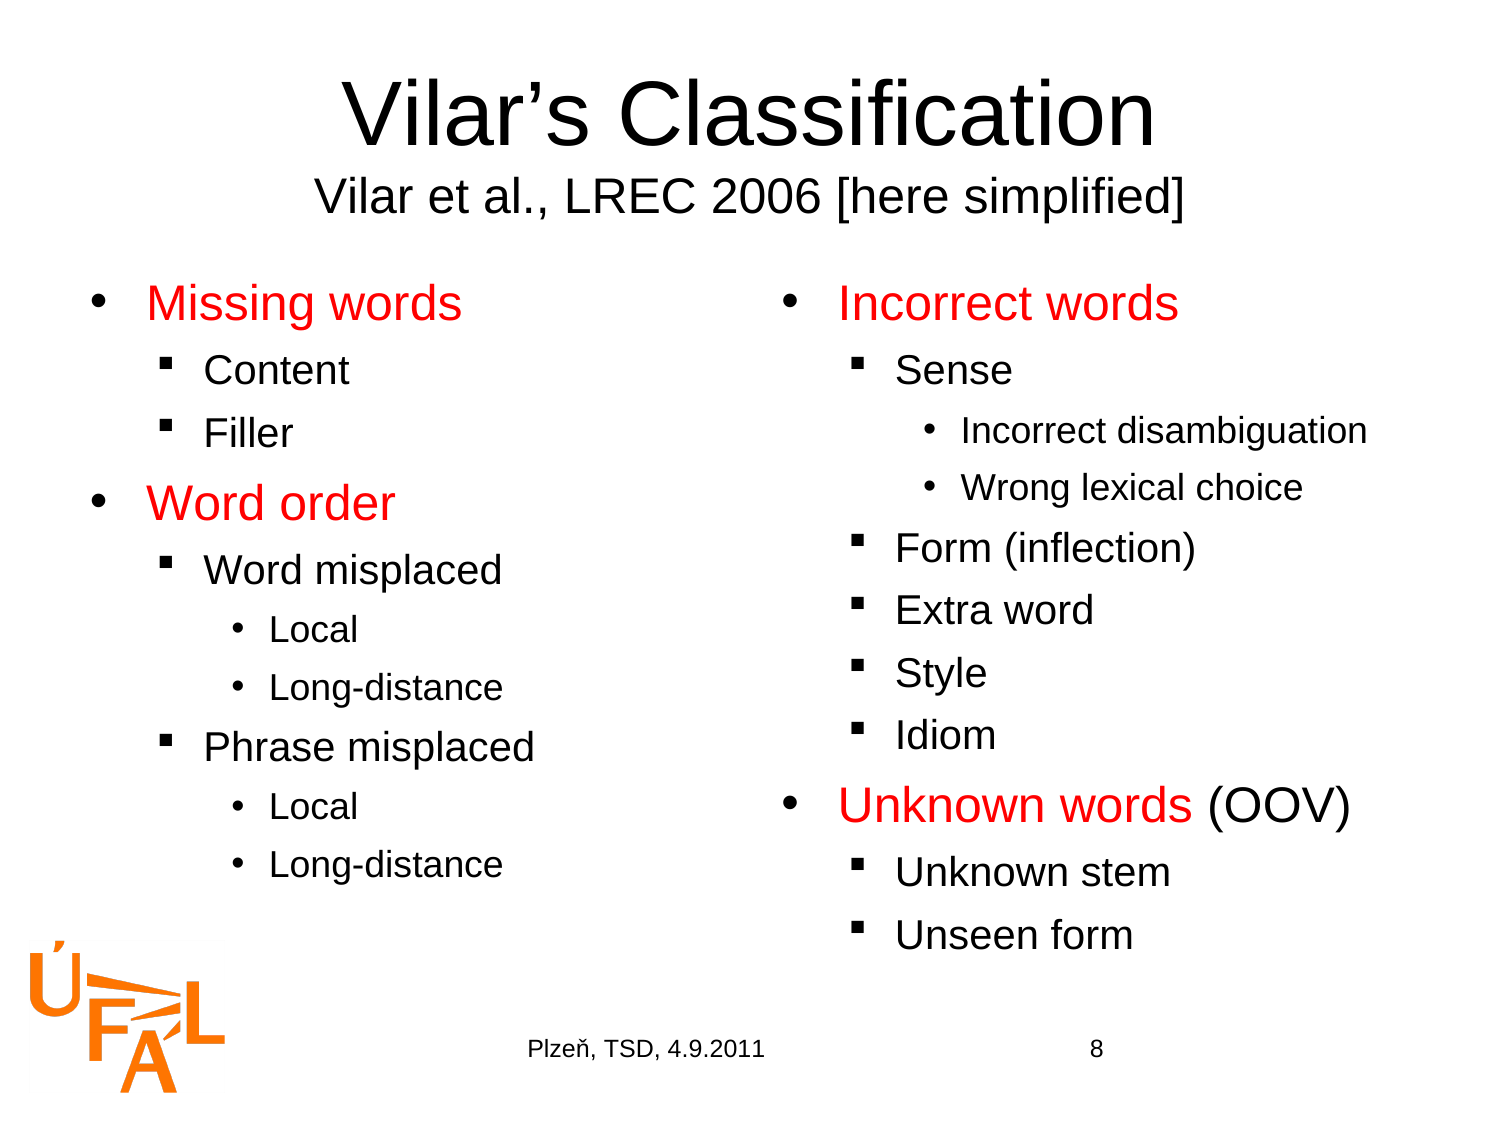

# Vilar’s Classification Vilar et al., LREC 2006 [here simplified]
Missing words
Content
Filler
Word order
Word misplaced
Local
Long-distance
Phrase misplaced
Local
Long-distance
Incorrect words
Sense
Incorrect disambiguation
Wrong lexical choice
Form (inflection)
Extra word
Style
Idiom
Unknown words (OOV)
Unknown stem
Unseen form
Plzeň, TSD, 4.9.2011
8